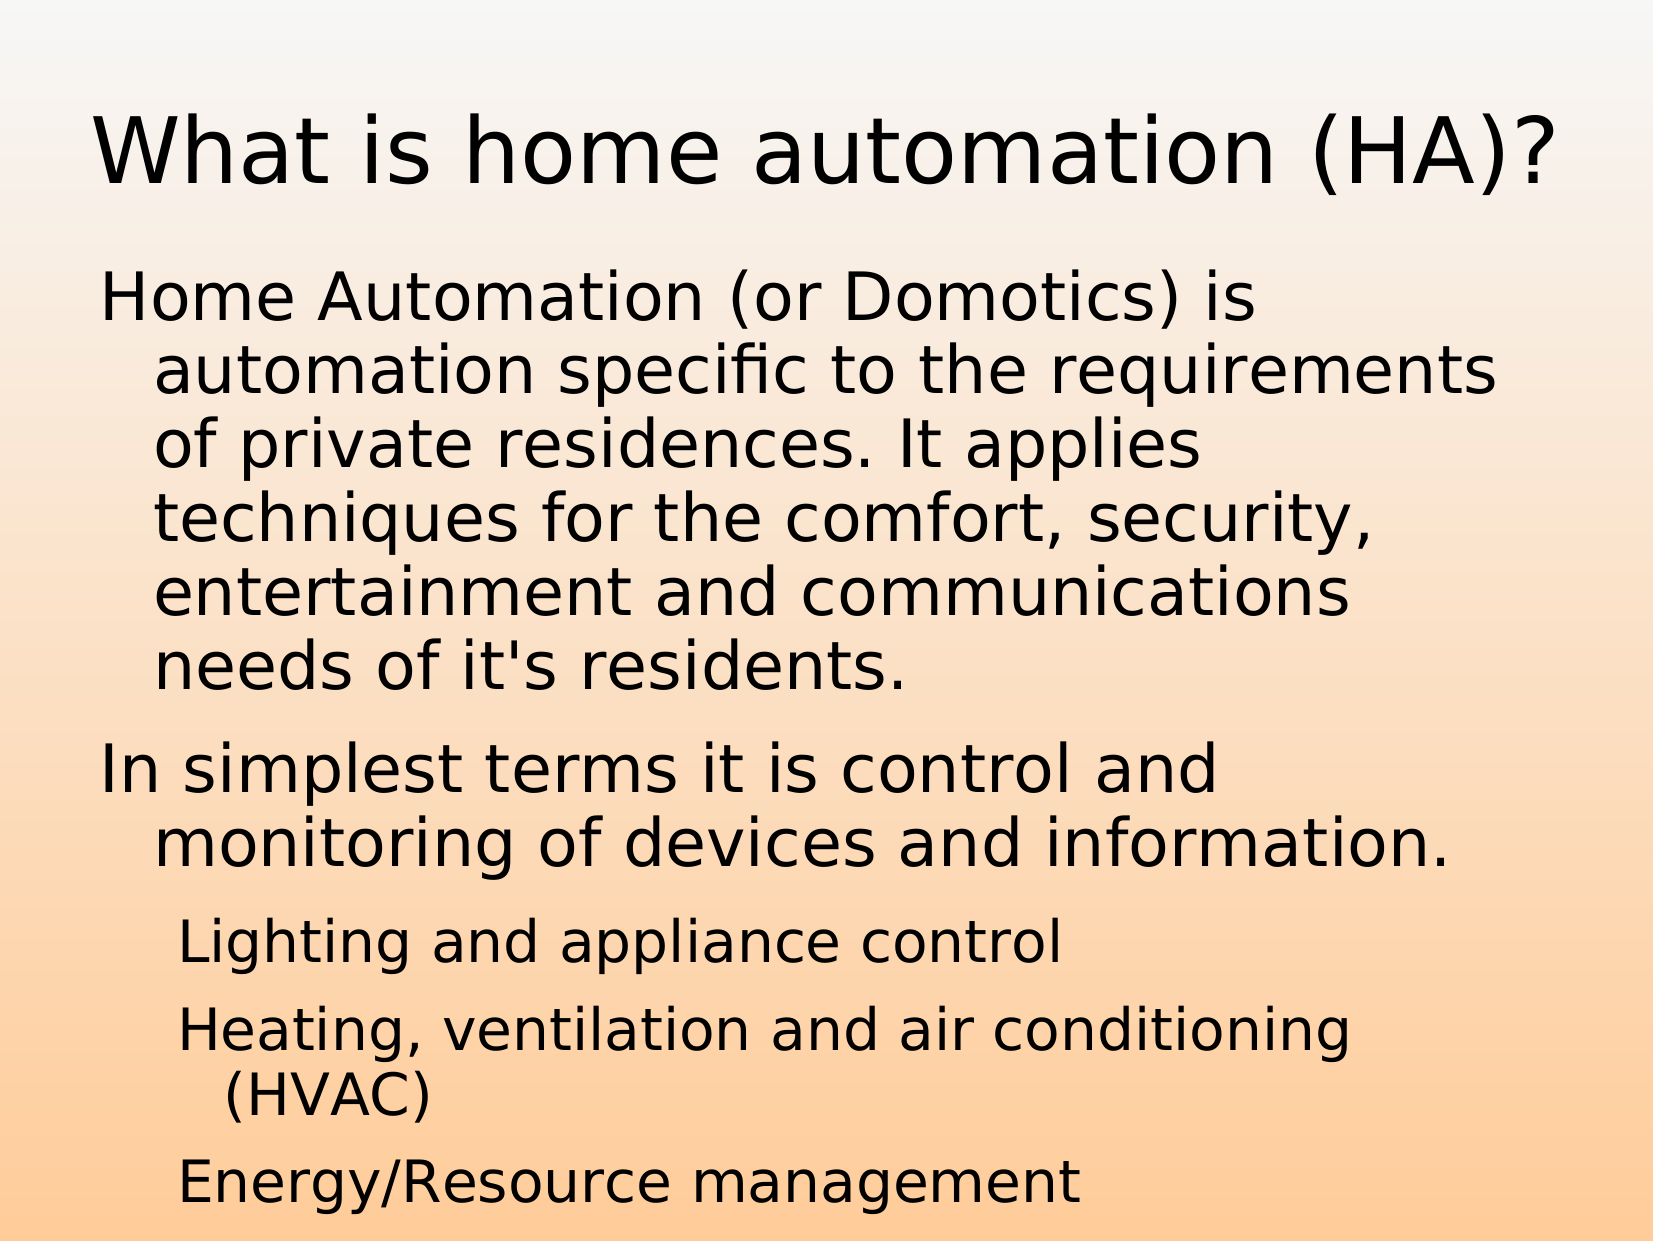

# What is home automation (HA)?
Home Automation (or Domotics) is automation specific to the requirements of private residences. It applies techniques for the comfort, security, entertainment and communications needs of it's residents.
In simplest terms it is control and monitoring of devices and information.
Lighting and appliance control
Heating, ventilation and air conditioning (HVAC)
Energy/Resource management